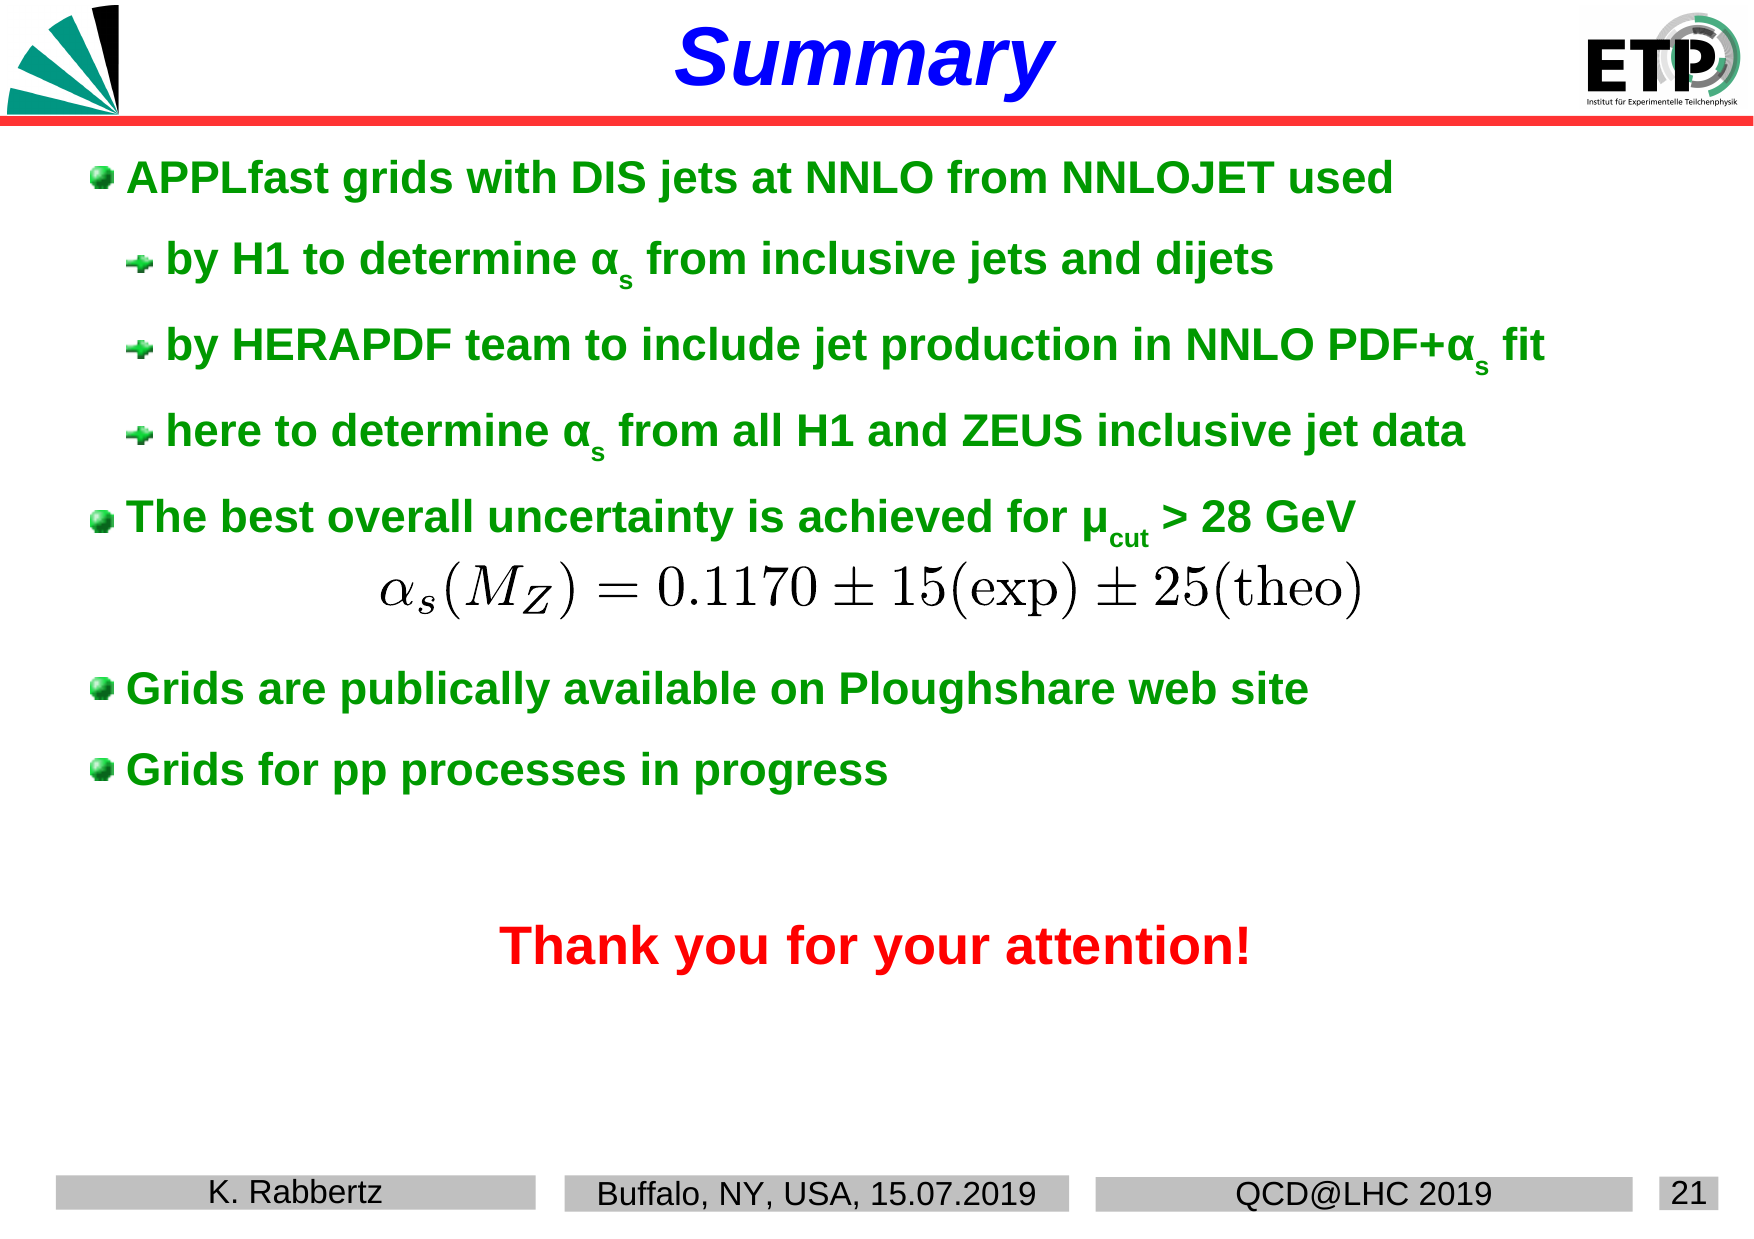

# Summary
 APPLfast grids with DIS jets at NNLO from NNLOJET used
 by H1 to determine αs from inclusive jets and dijets
 by HERAPDF team to include jet production in NNLO PDF+αs fit
 here to determine αs from all H1 and ZEUS inclusive jet data
 The best overall uncertainty is achieved for μcut > 28 GeV
 Grids are publically available on Ploughshare web site
 Grids for pp processes in progress
Thank you for your attention!